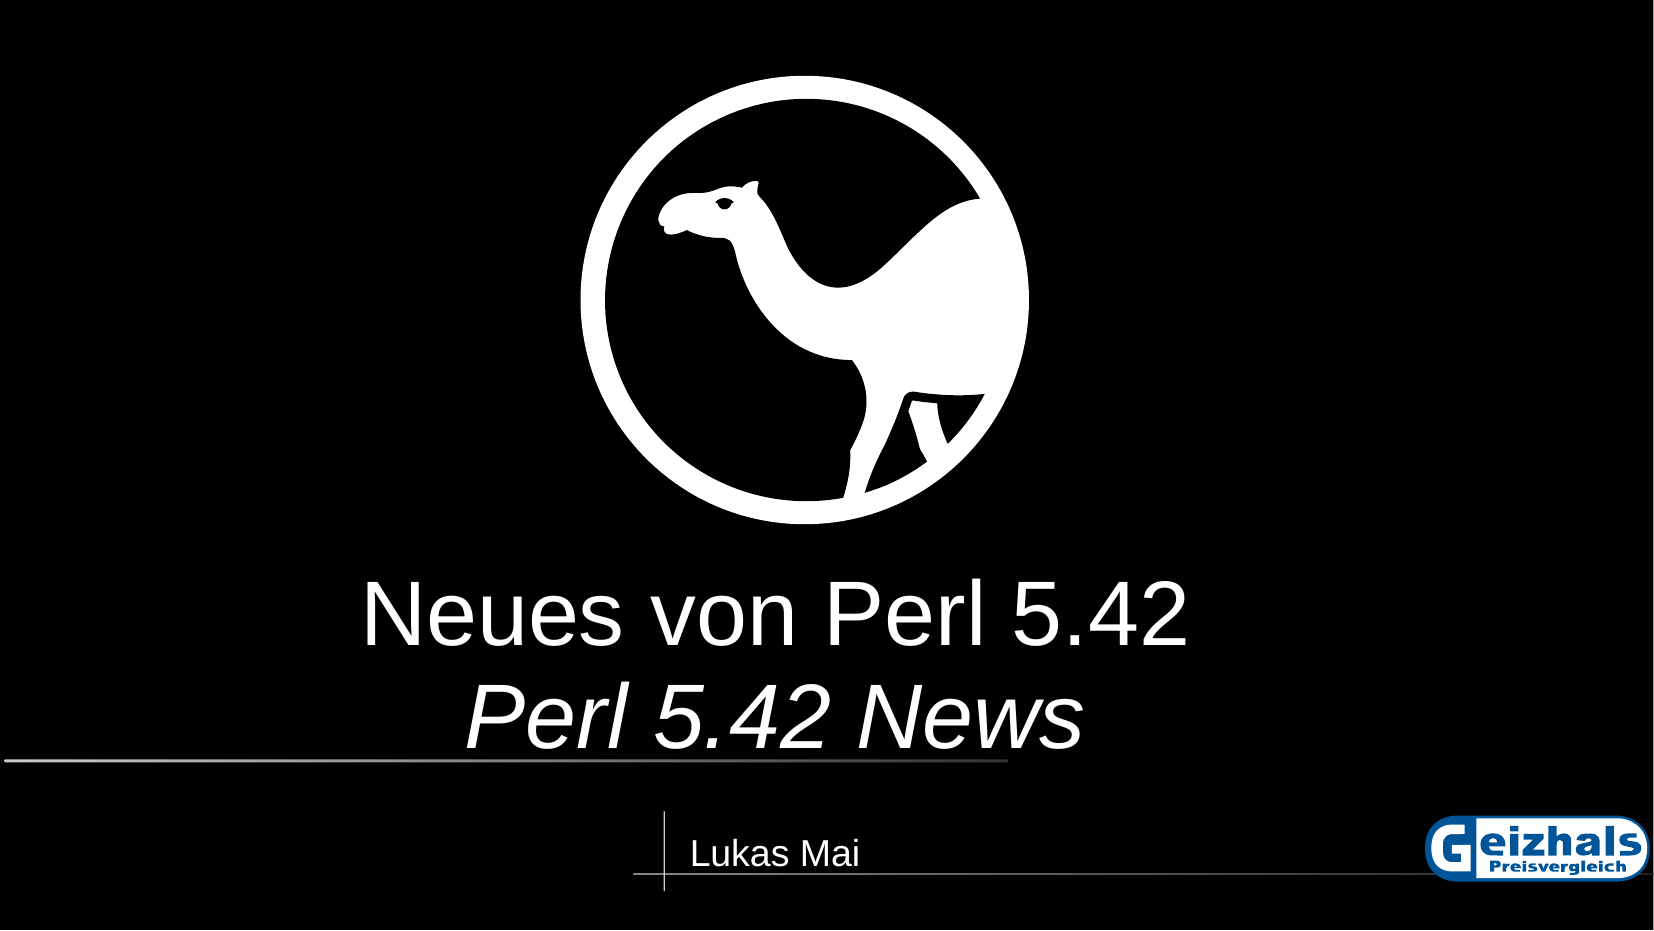

# Neues von Perl 5.42 Perl 5.42 News
Lukas Mai